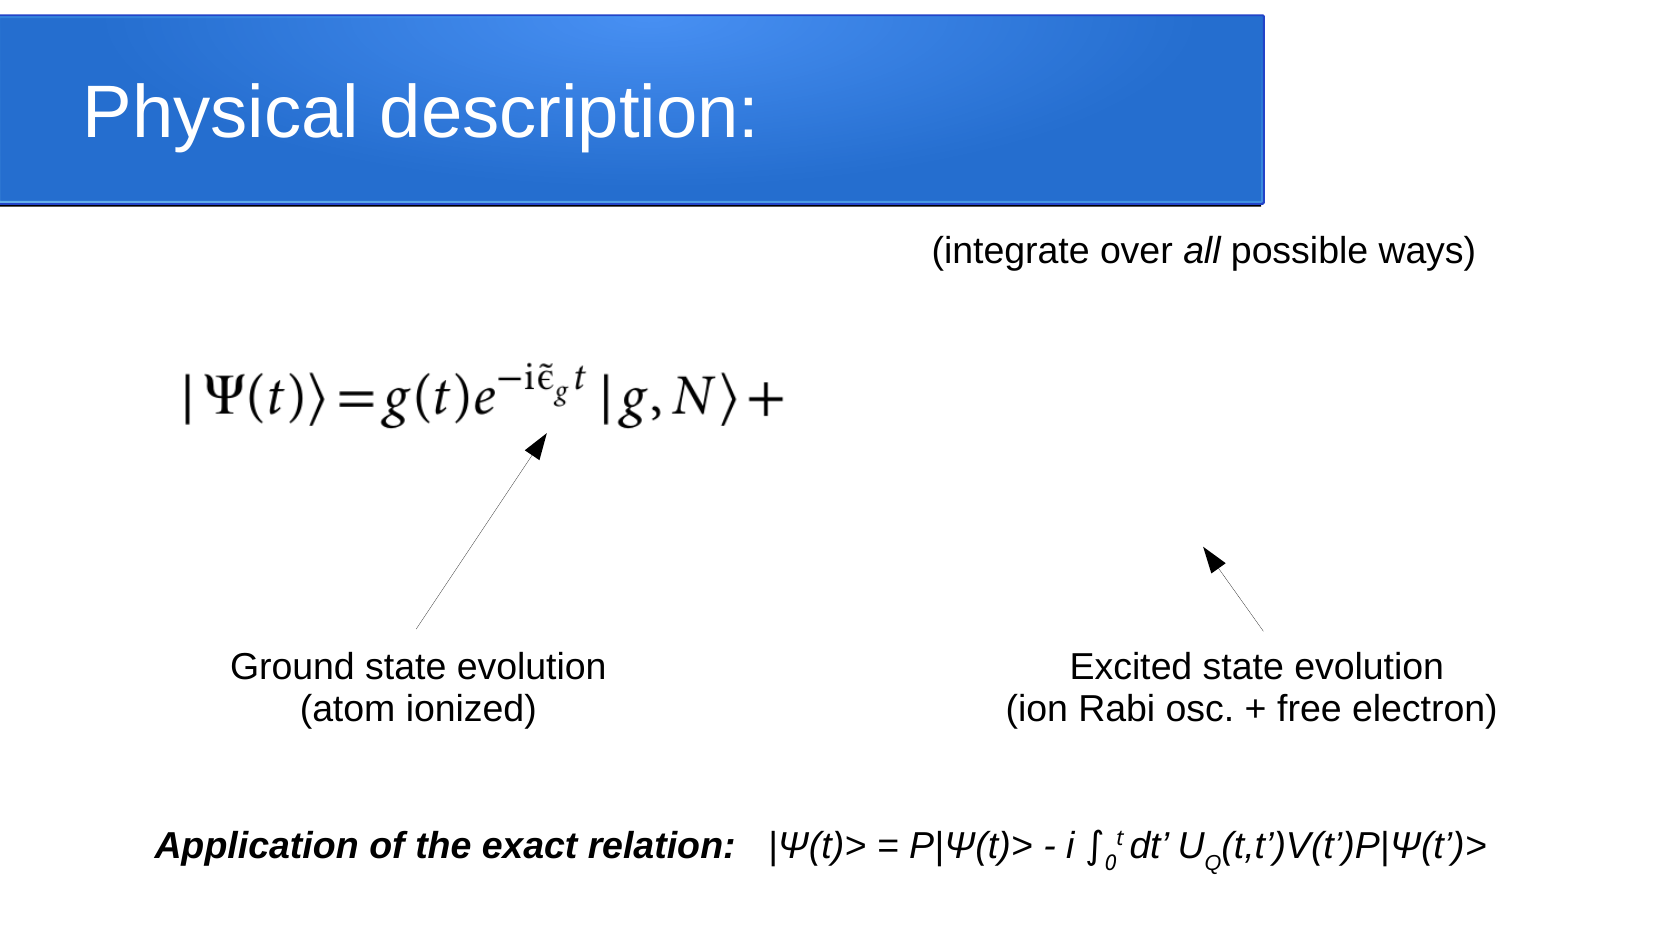

# Physical description:
(integrate over all possible ways)
Ground state evolution
(atom ionized)
Excited state evolution
(ion Rabi osc. + free electron)
Application of the exact relation: |Ψ(t)> = P|Ψ(t)> - i ∫0t dt’ UQ(t,t’)V(t’)P|Ψ(t’)>